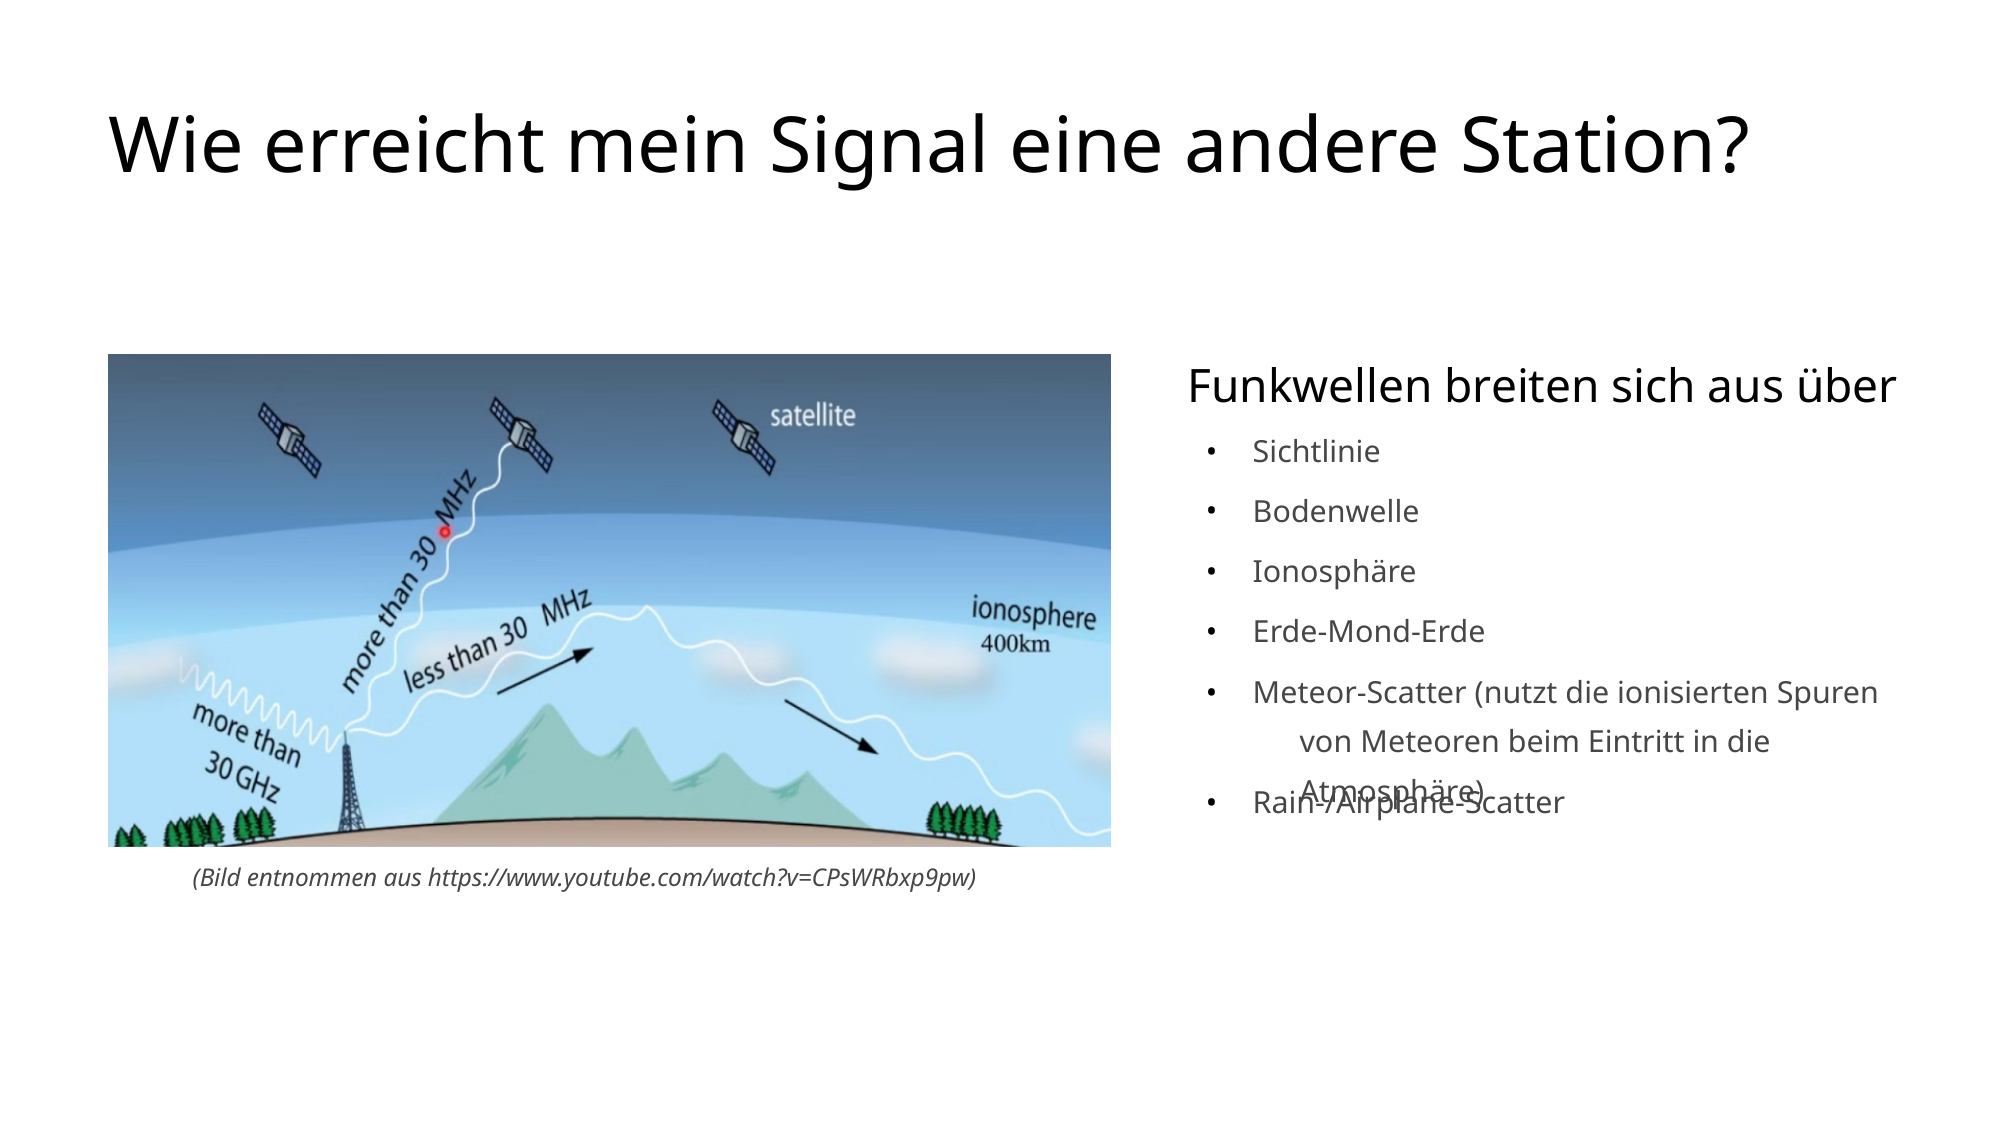

Wie erreicht mein Signal eine andere Station?
Funkwellen breiten sich aus über
Sichtlinie
Bodenwelle
Ionosphäre
Erde-Mond-Erde
Meteor-Scatter (nutzt die ionisierten Spuren von Meteoren beim Eintritt in die Atmosphäre)
Rain-/Airplane-Scatter
(Bild entnommen aus https://www.youtube.com/watch?v=CPsWRbxp9pw)